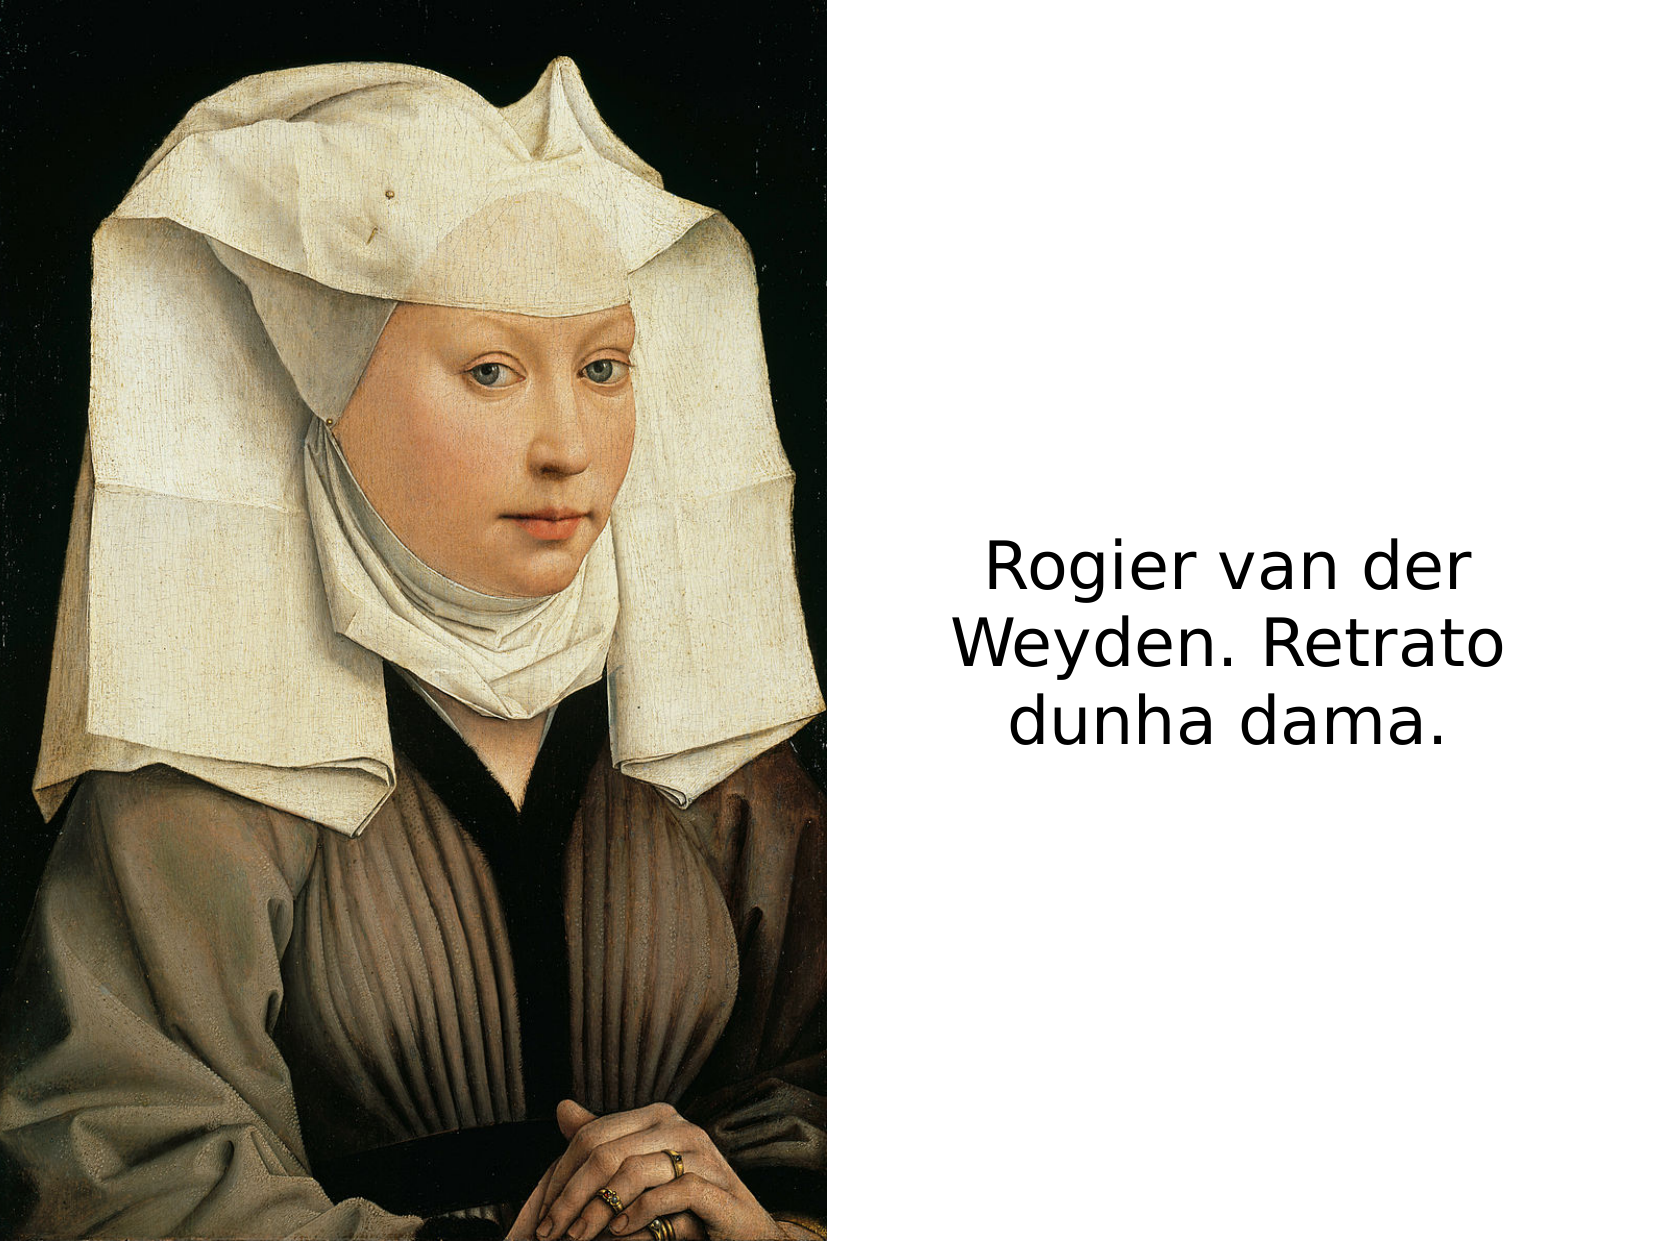

Rogier van der Weyden. Retrato dunha dama.